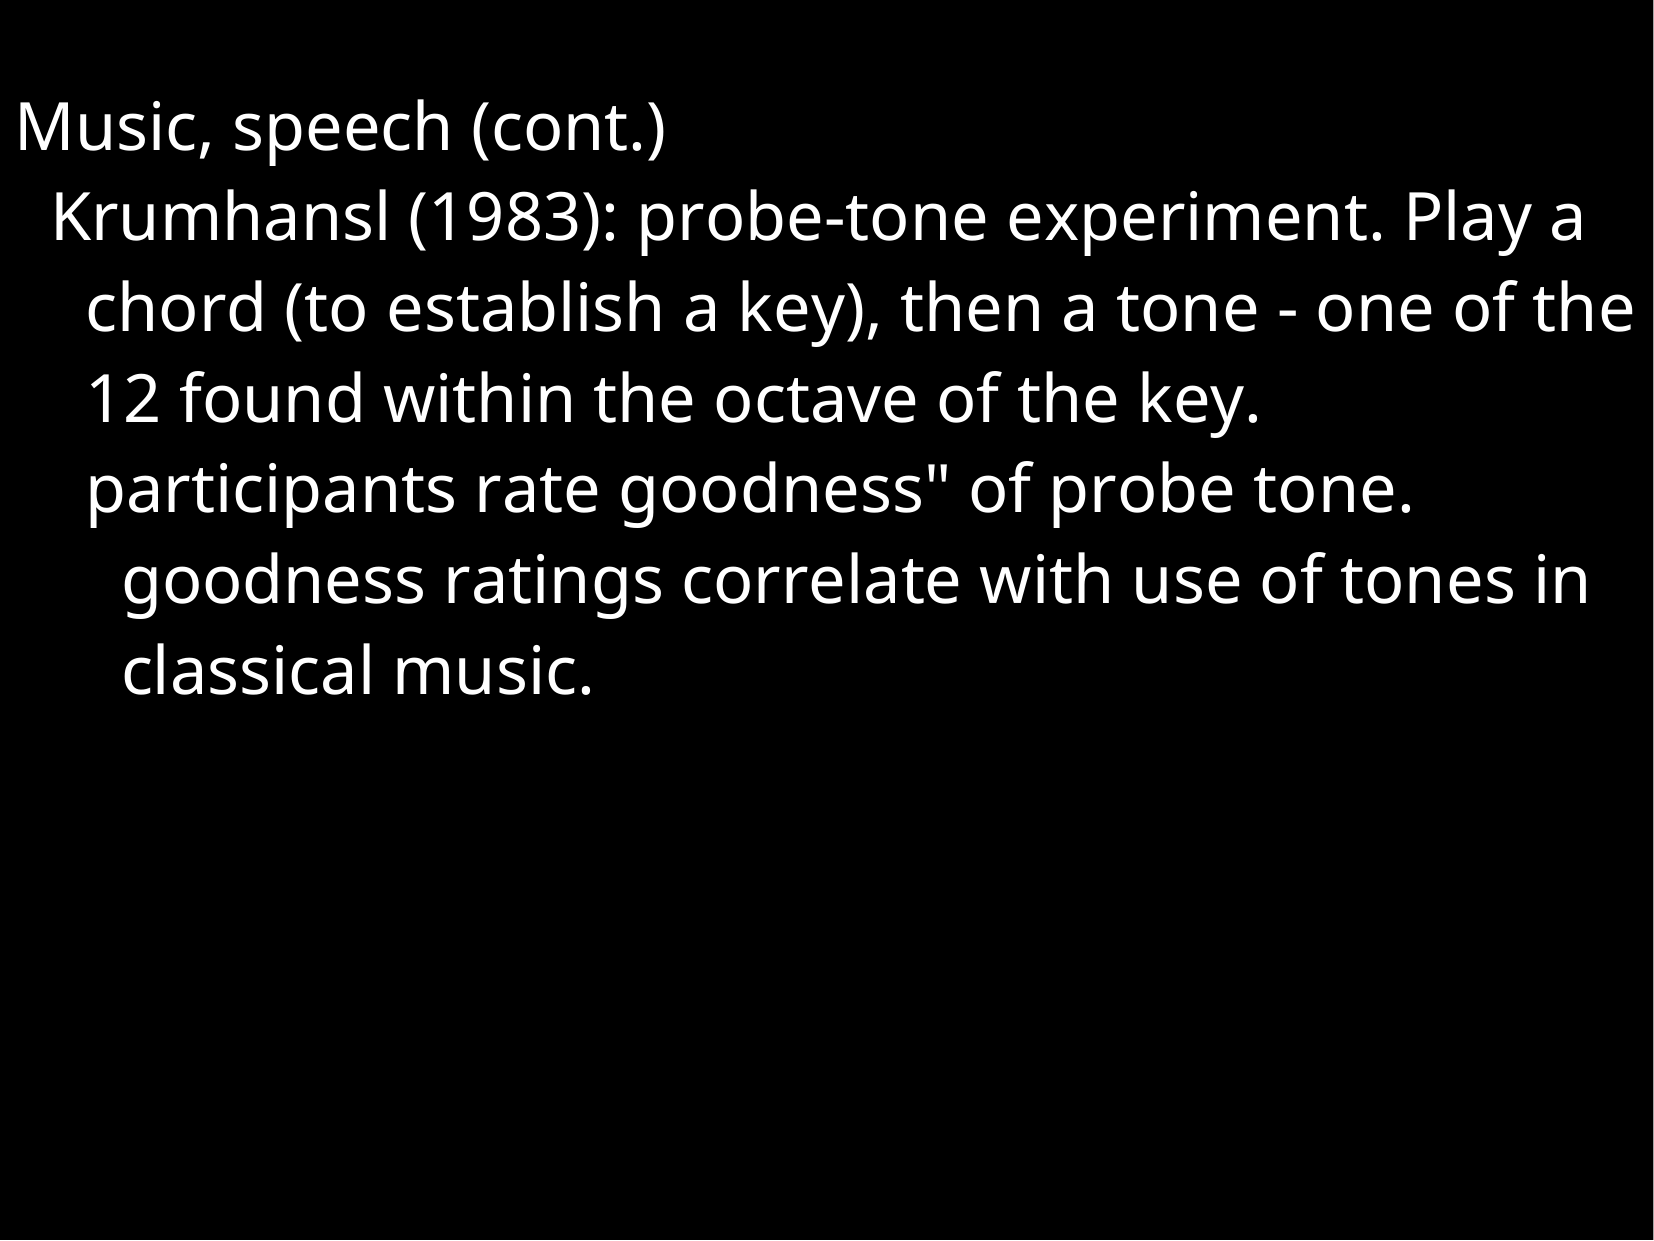

Music, speech (cont.)
Krumhansl (1983): probe-tone experiment. Play a chord (to establish a key), then a tone - one of the 12 found within the octave of the key.
participants rate goodness" of probe tone. goodness ratings correlate with use of tones in classical music.